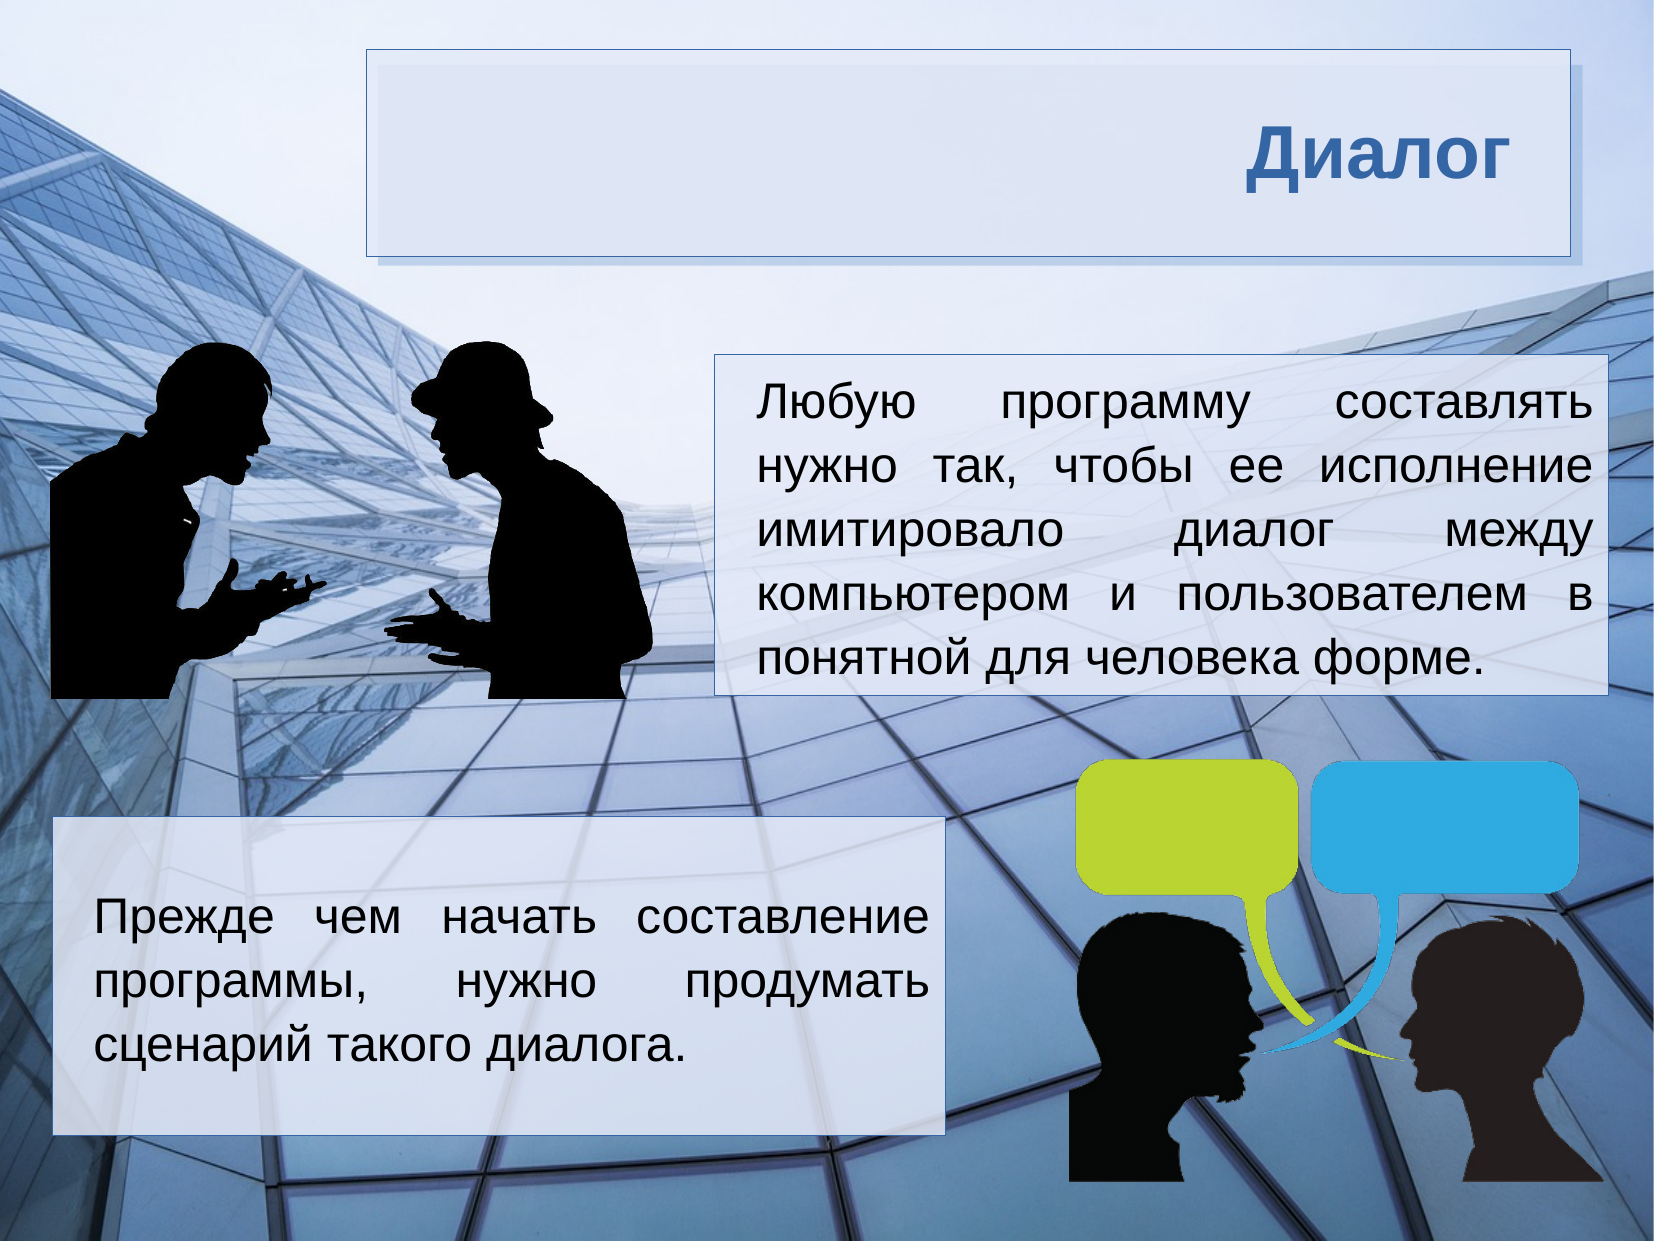

# Диалог
Любую программу составлять нужно так, чтобы ее исполнение имитировало диалог между компьютером и пользователем в понятной для человека форме.
Прежде чем начать составление программы, нужно продумать сценарий такого диалога.